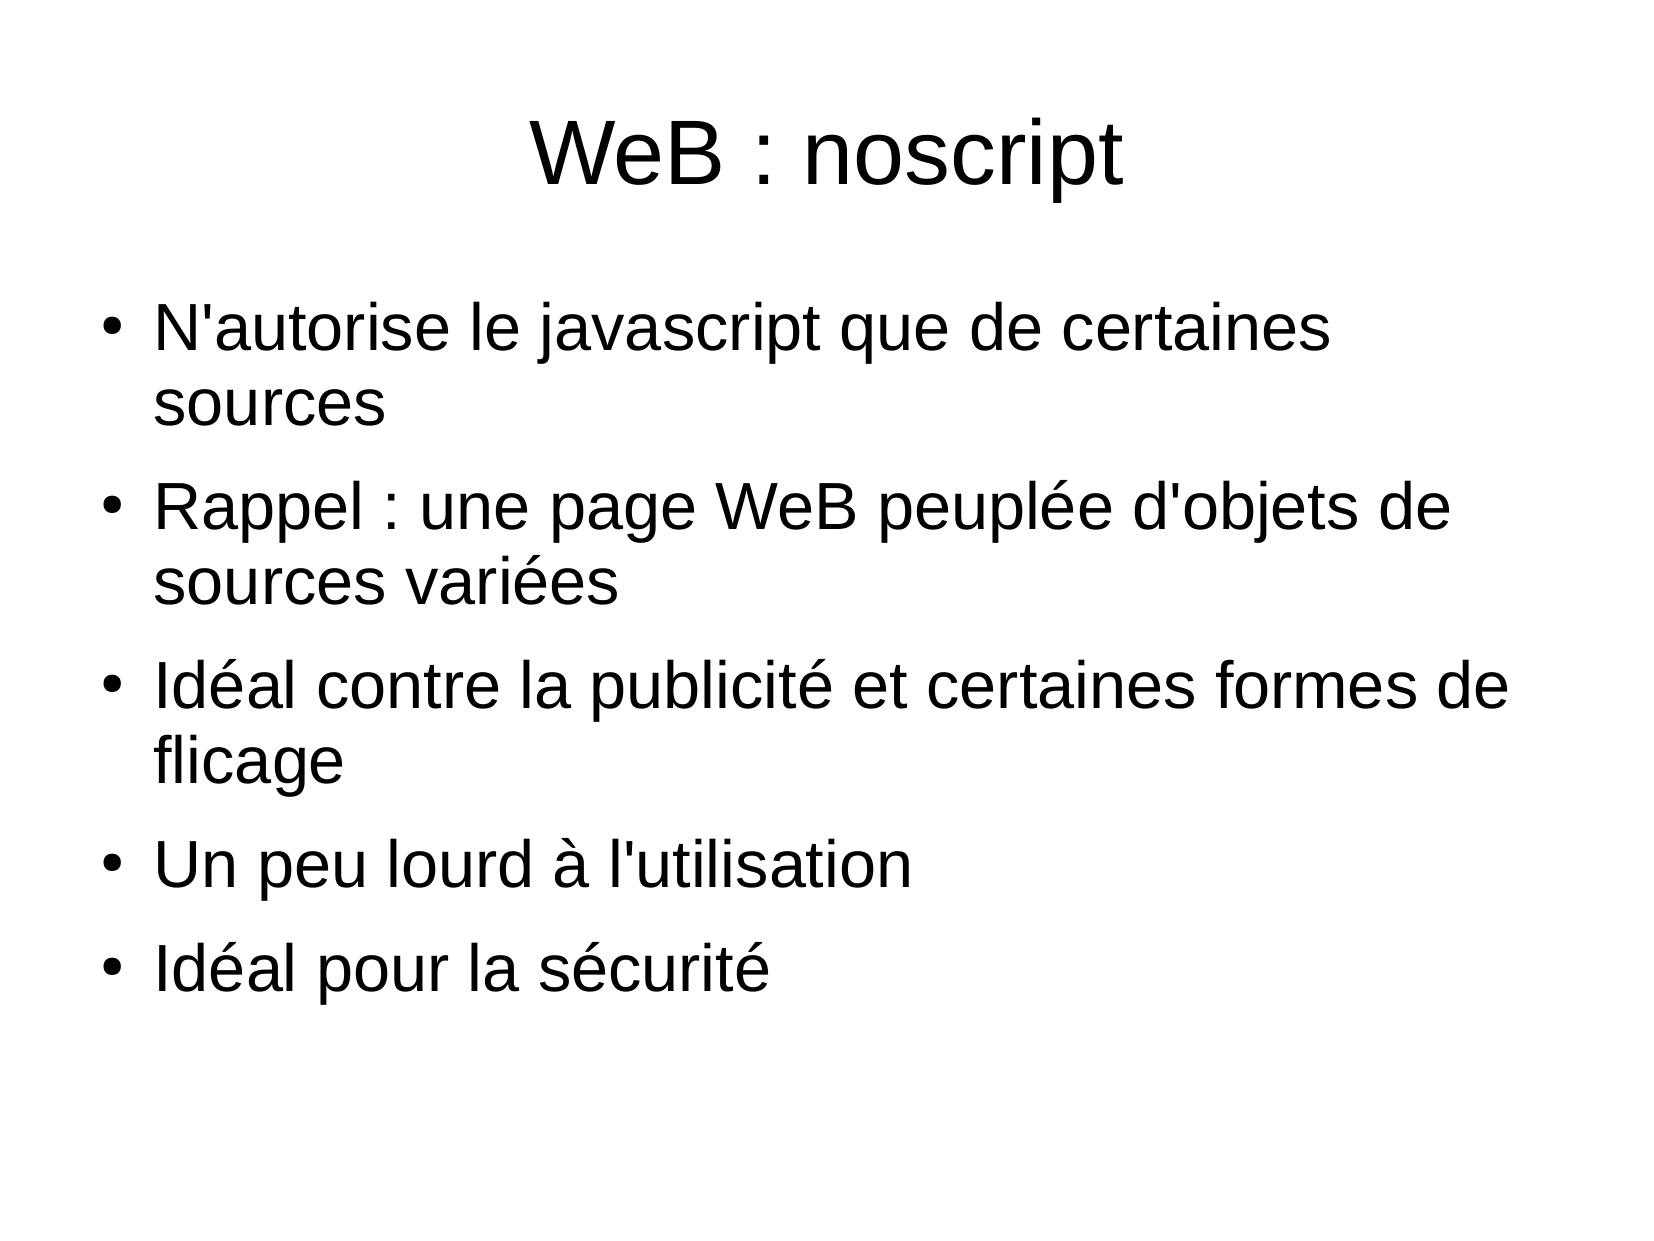

# WeB : noscript
N'autorise le javascript que de certaines sources
Rappel : une page WeB peuplée d'objets de sources variées
Idéal contre la publicité et certaines formes de flicage
Un peu lourd à l'utilisation
Idéal pour la sécurité